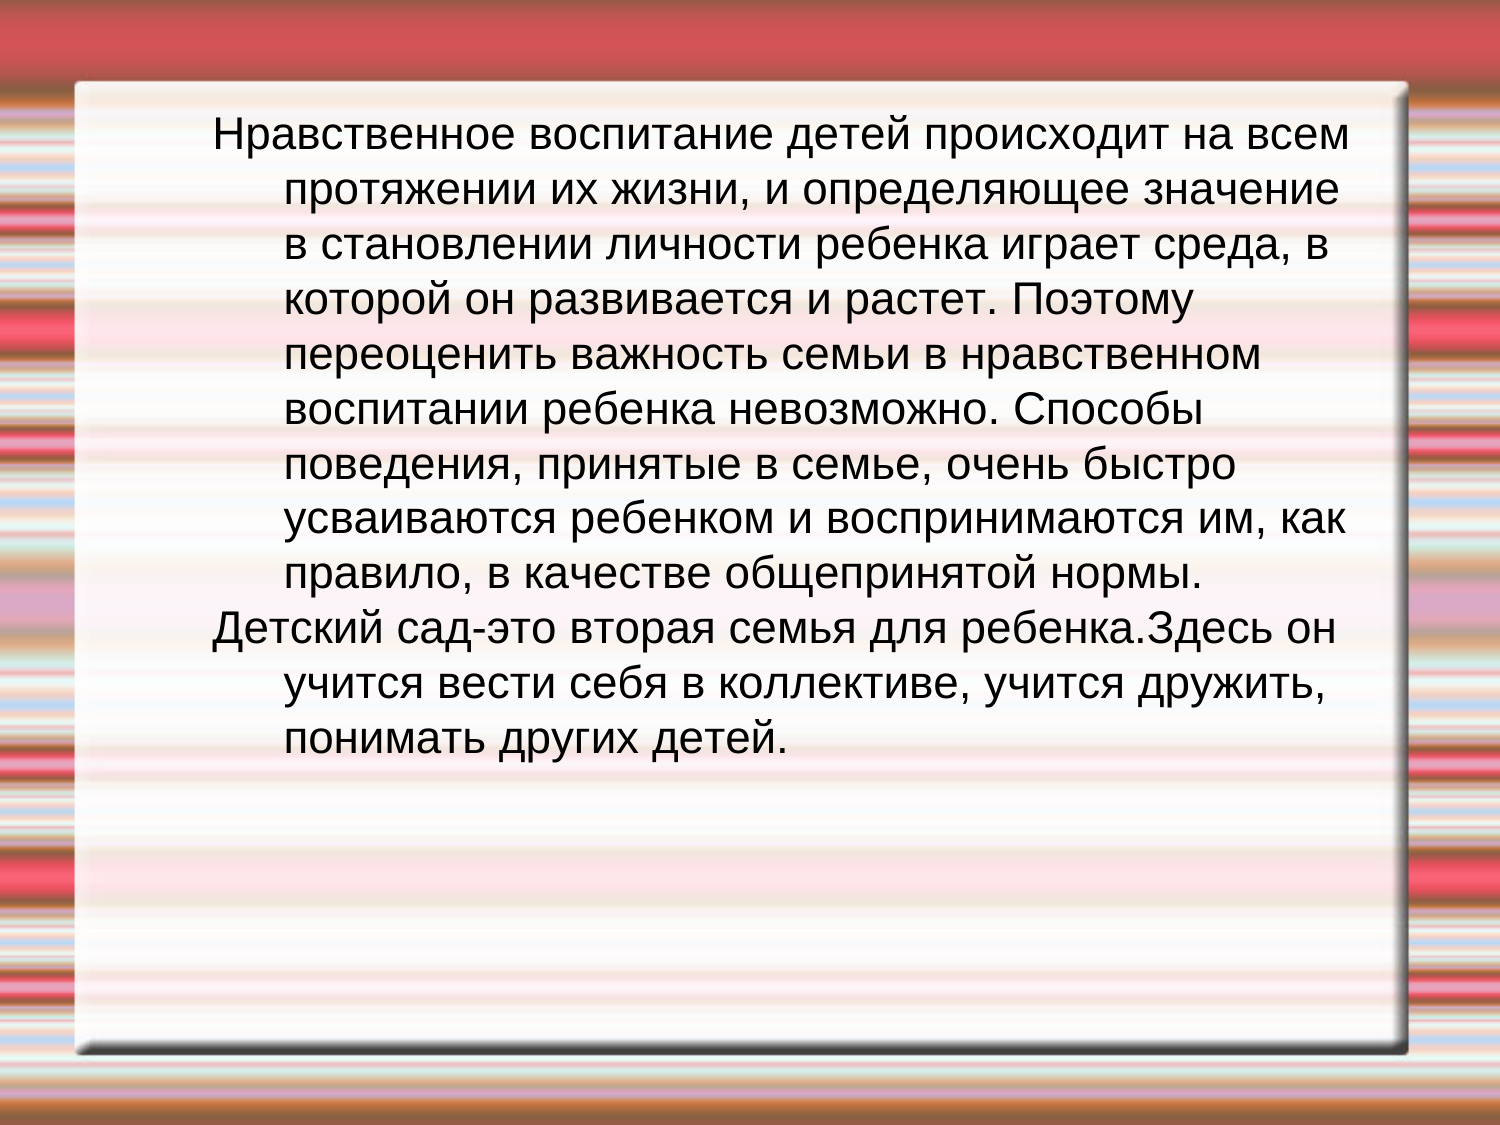

# В среднем дошкольном возрасте продолжают формироваться привычки культурного общения со взрослыми, сверстниками, привычки говорить правду, соблюдать чистоту, порядок, выполнять полезную деятельность.
Нравственное воспитание детей происходит на всем протяжении их жизни, и определяющее значение в становлении личности ребенка играет среда, в которой он развивается и растет. Поэтому переоценить важность семьи в нравственном воспитании ребенка невозможно. Способы поведения, принятые в семье, очень быстро усваиваются ребенком и воспринимаются им, как правило, в качестве общепринятой нормы.
Детский сад-это вторая семья для ребенка.Здесь он учится вести себя в коллективе, учится дружить, понимать других детей.